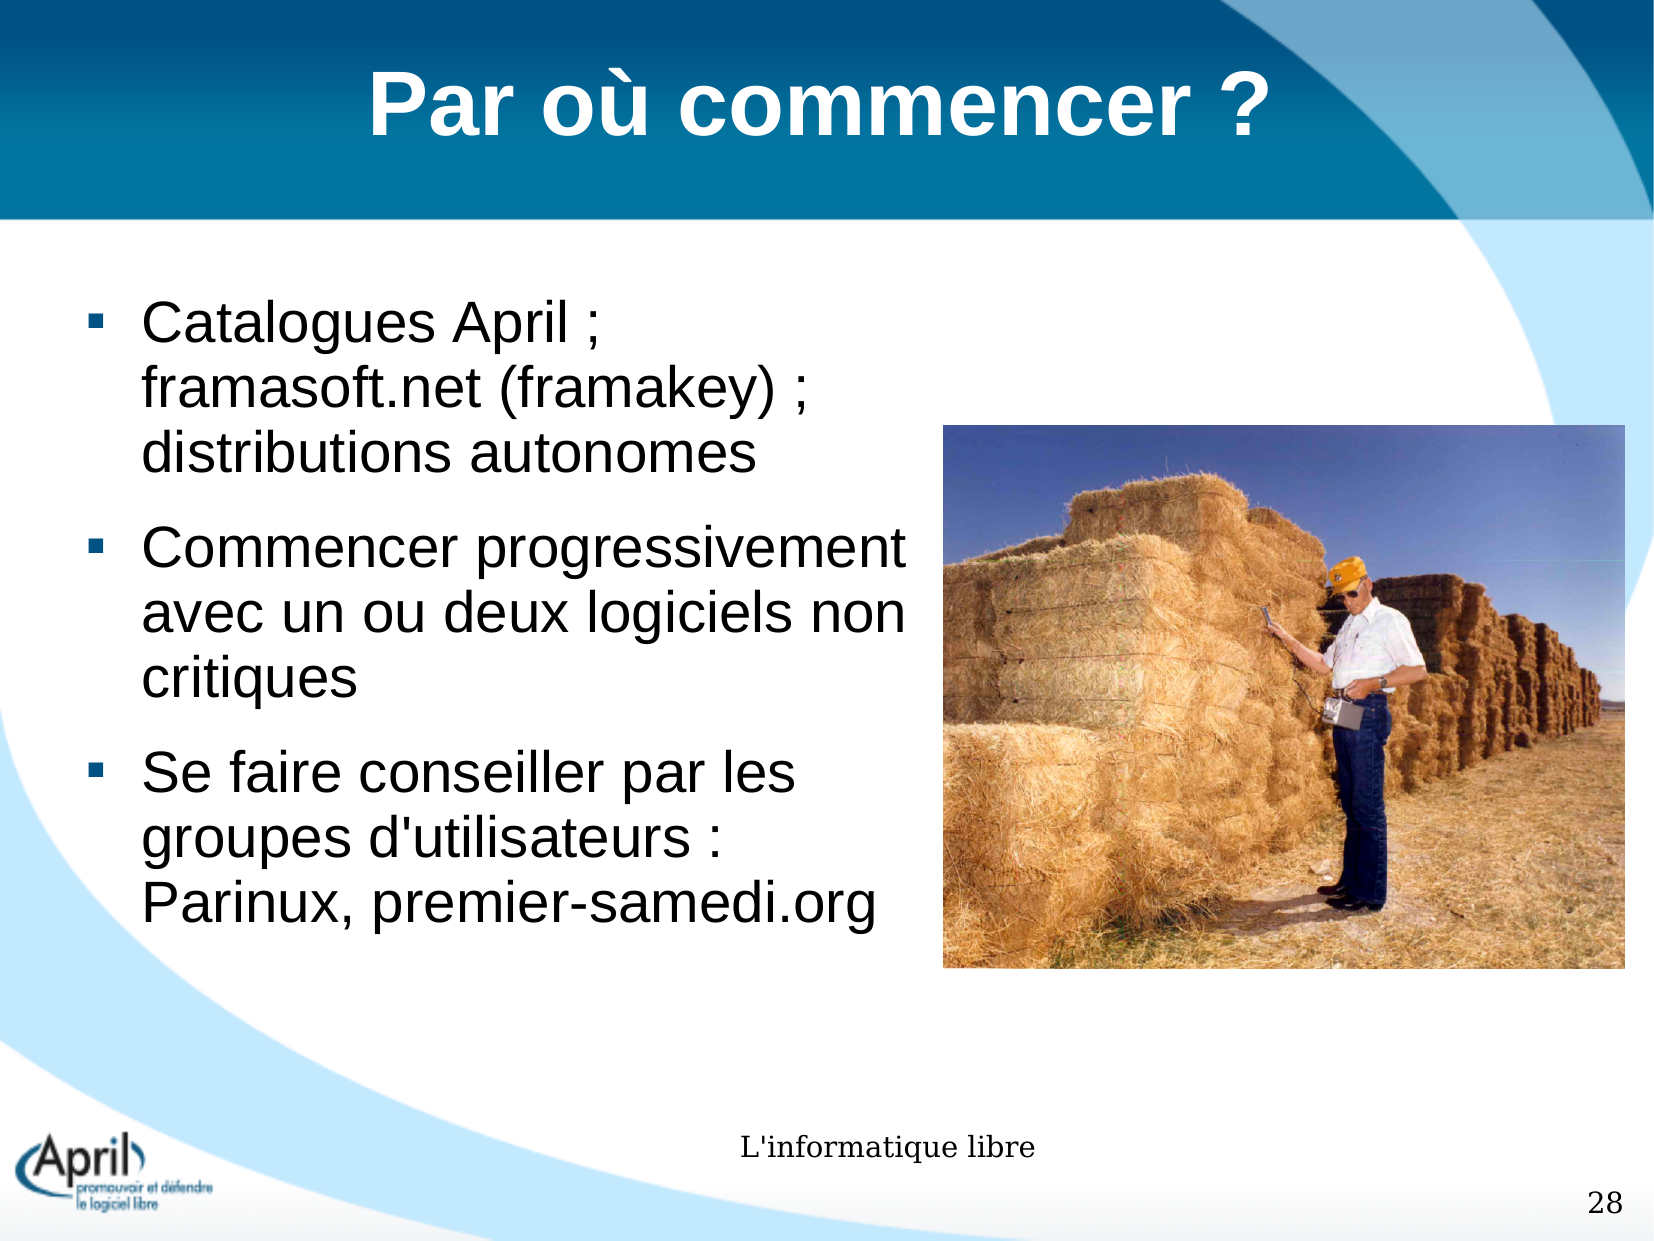

# Par où commencer ?
Catalogues April ; framasoft.net (framakey) ; distributions autonomes
Commencer progressivement avec un ou deux logiciels non critiques
Se faire conseiller par les groupes d'utilisateurs : Parinux, premier-samedi.org
L'informatique libre
28